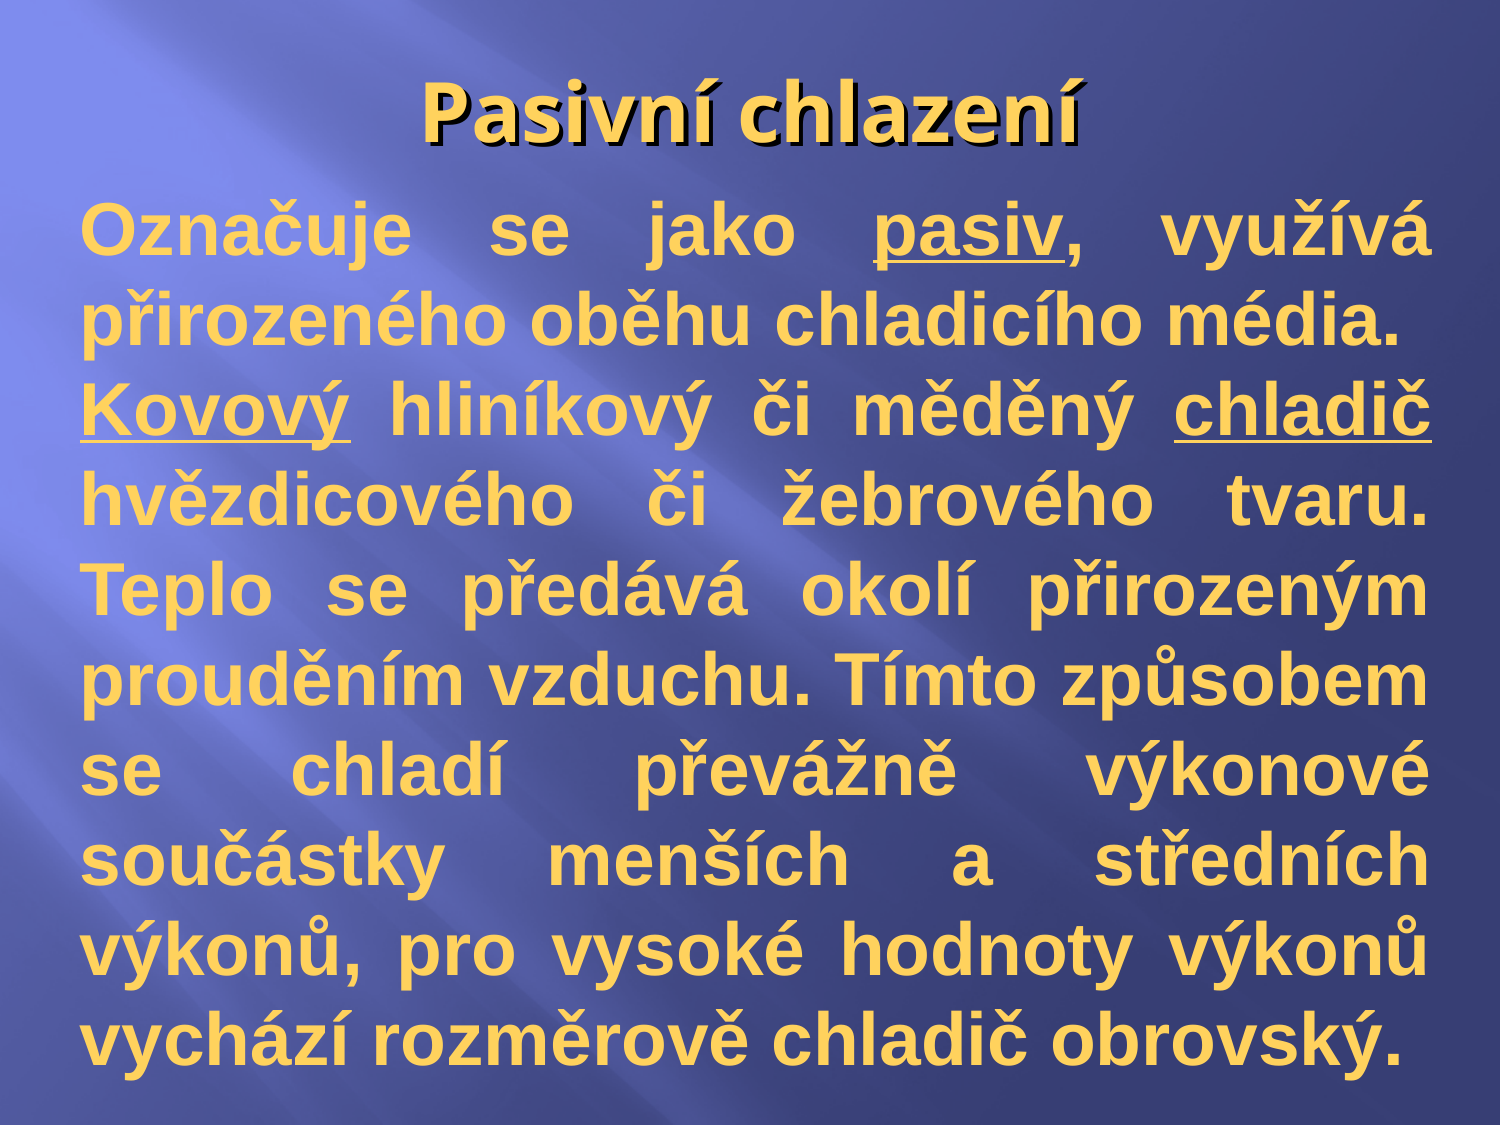

# Pasivní chlazení
Označuje se jako pasiv, využívá přirozeného oběhu chladicího média.
Kovový hliníkový či měděný chladič hvězdicového či žebrového tvaru. Teplo se předává okolí přirozeným prouděním vzduchu. Tímto způsobem se chladí převážně výkonové součástky menších a středních výkonů, pro vysoké hodnoty výkonů vychází rozměrově chladič obrovský.